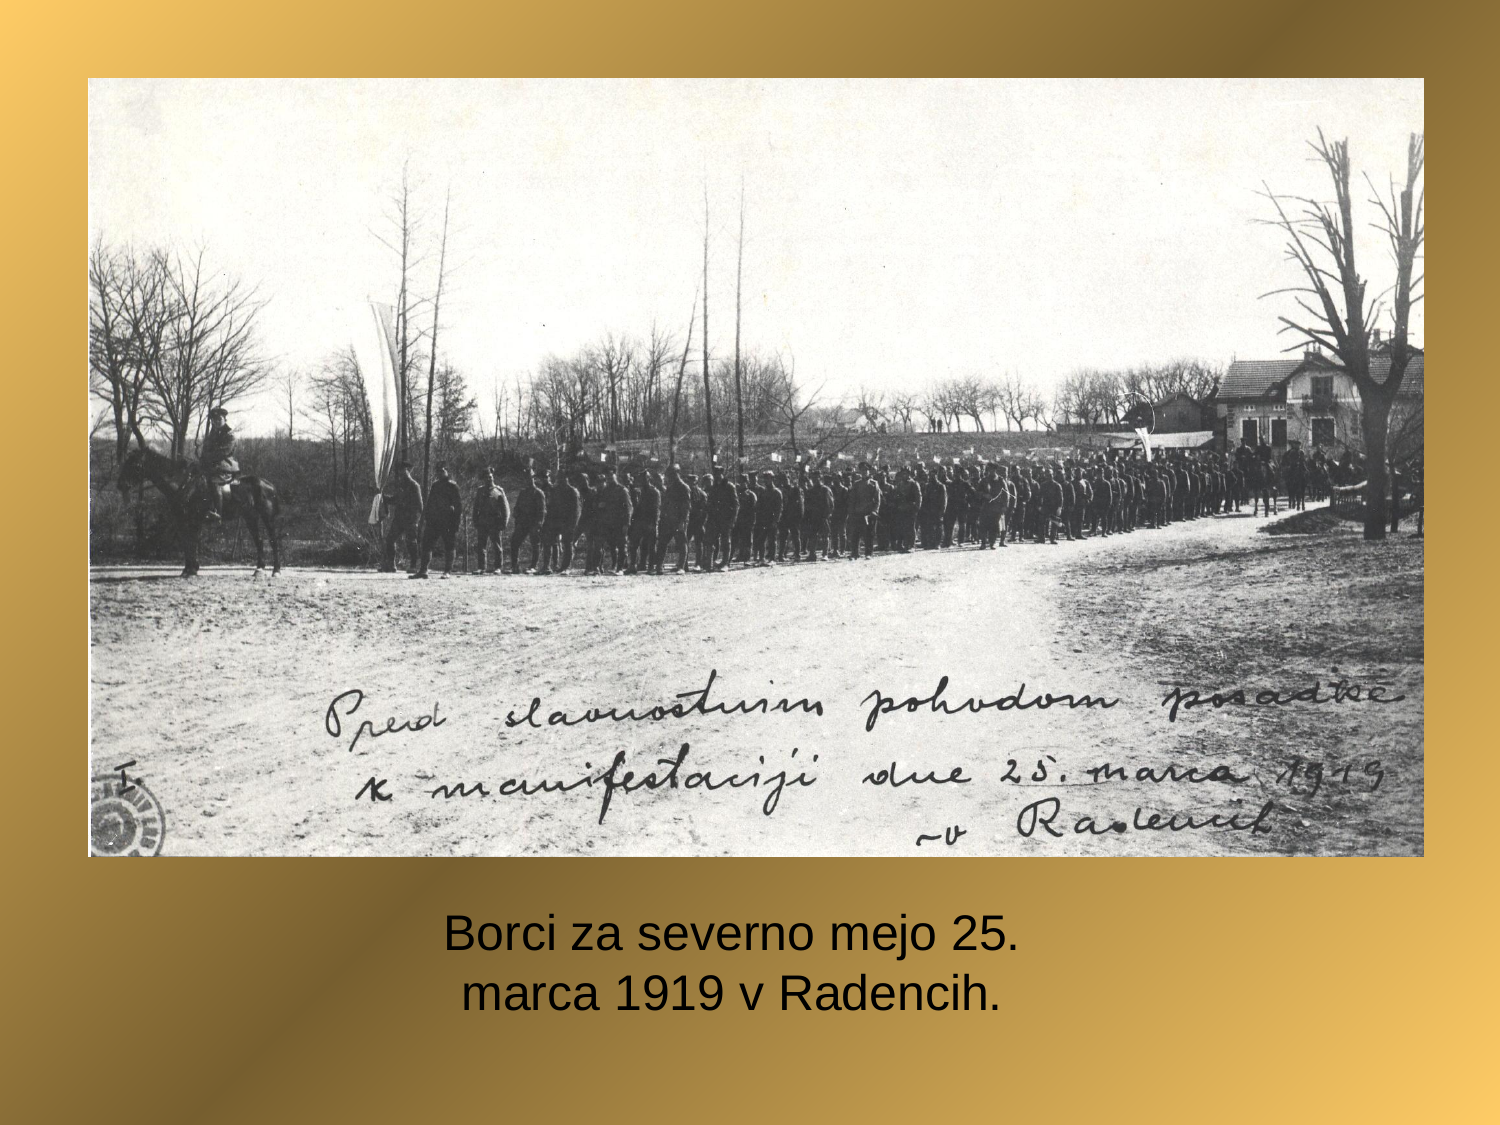

Borci za severno mejo 25. marca 1919 v Radencih.